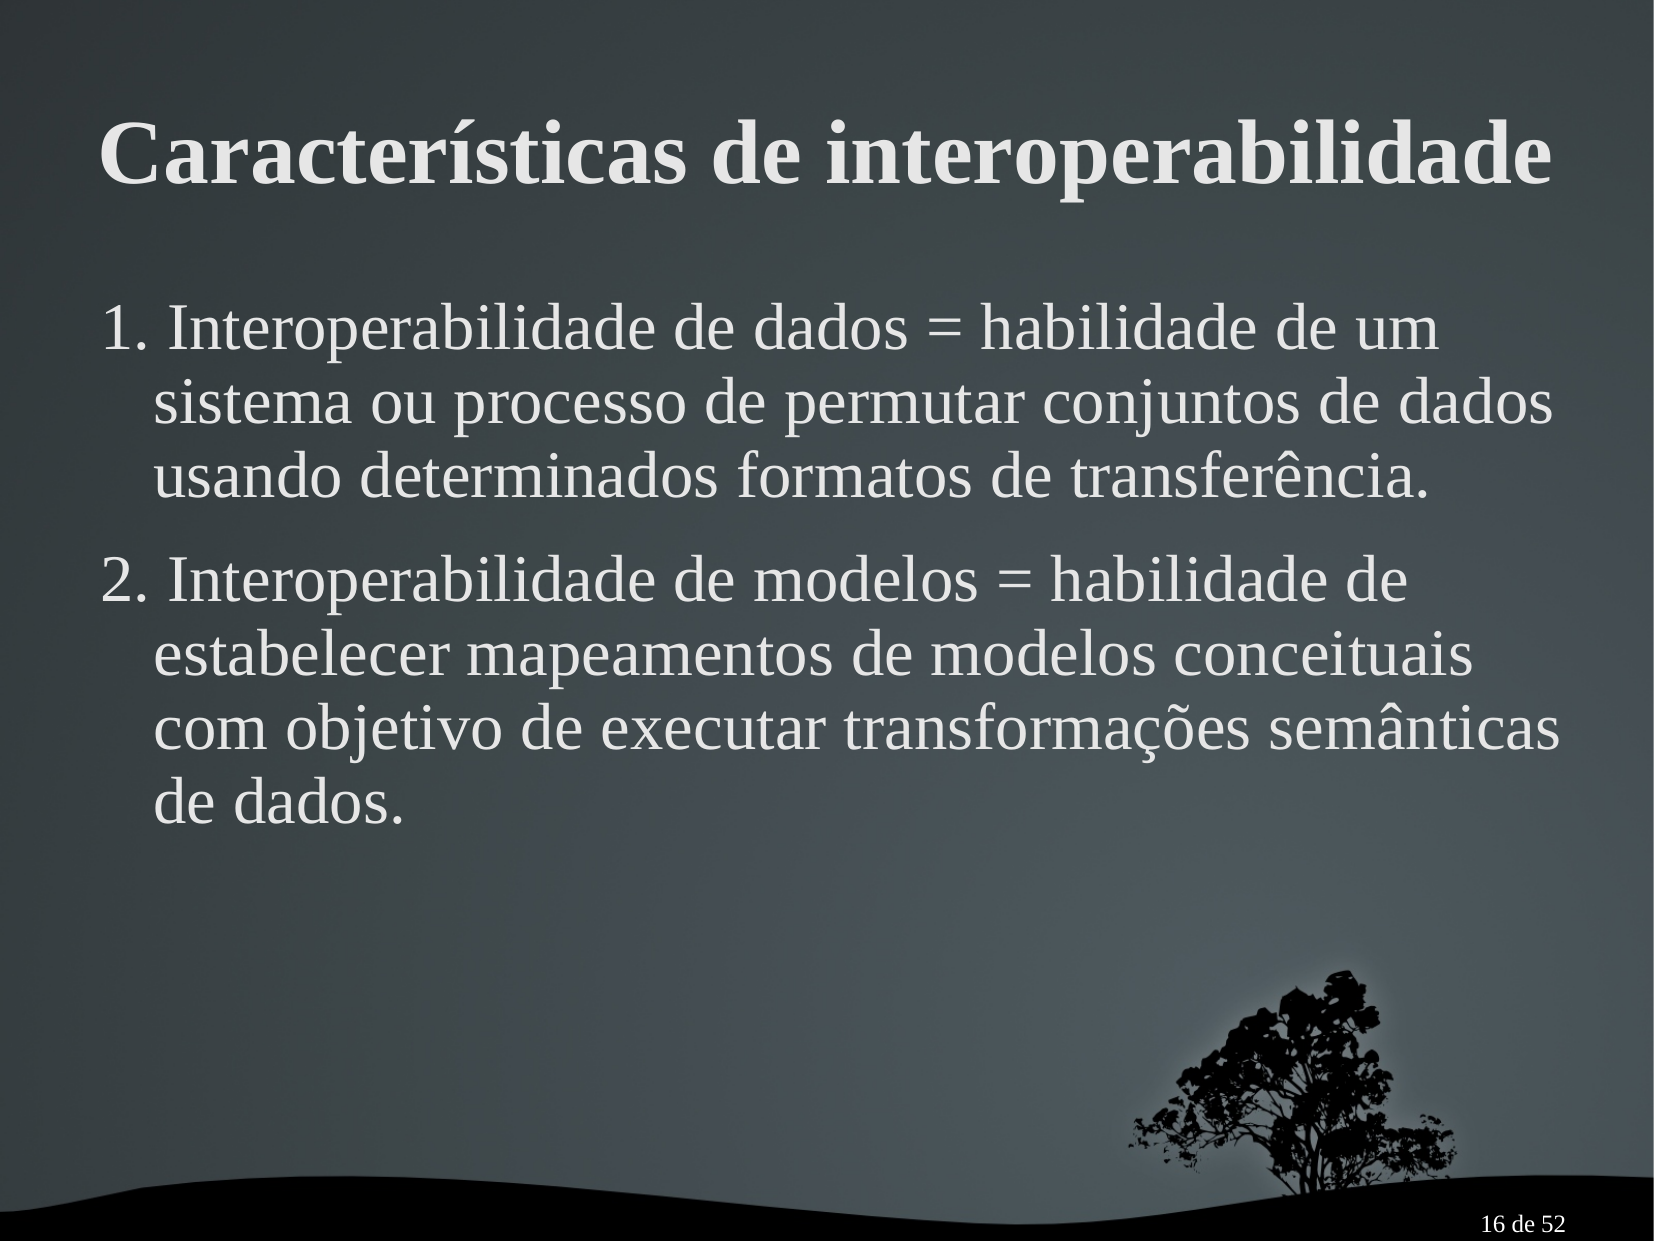

# Características de interoperabilidade
1. Interoperabilidade de dados = habilidade de um sistema ou processo de permutar conjuntos de dados usando determinados formatos de transferência.
2. Interoperabilidade de modelos = habilidade de estabelecer mapeamentos de modelos conceituais com objetivo de executar transformações semânticas de dados.
16